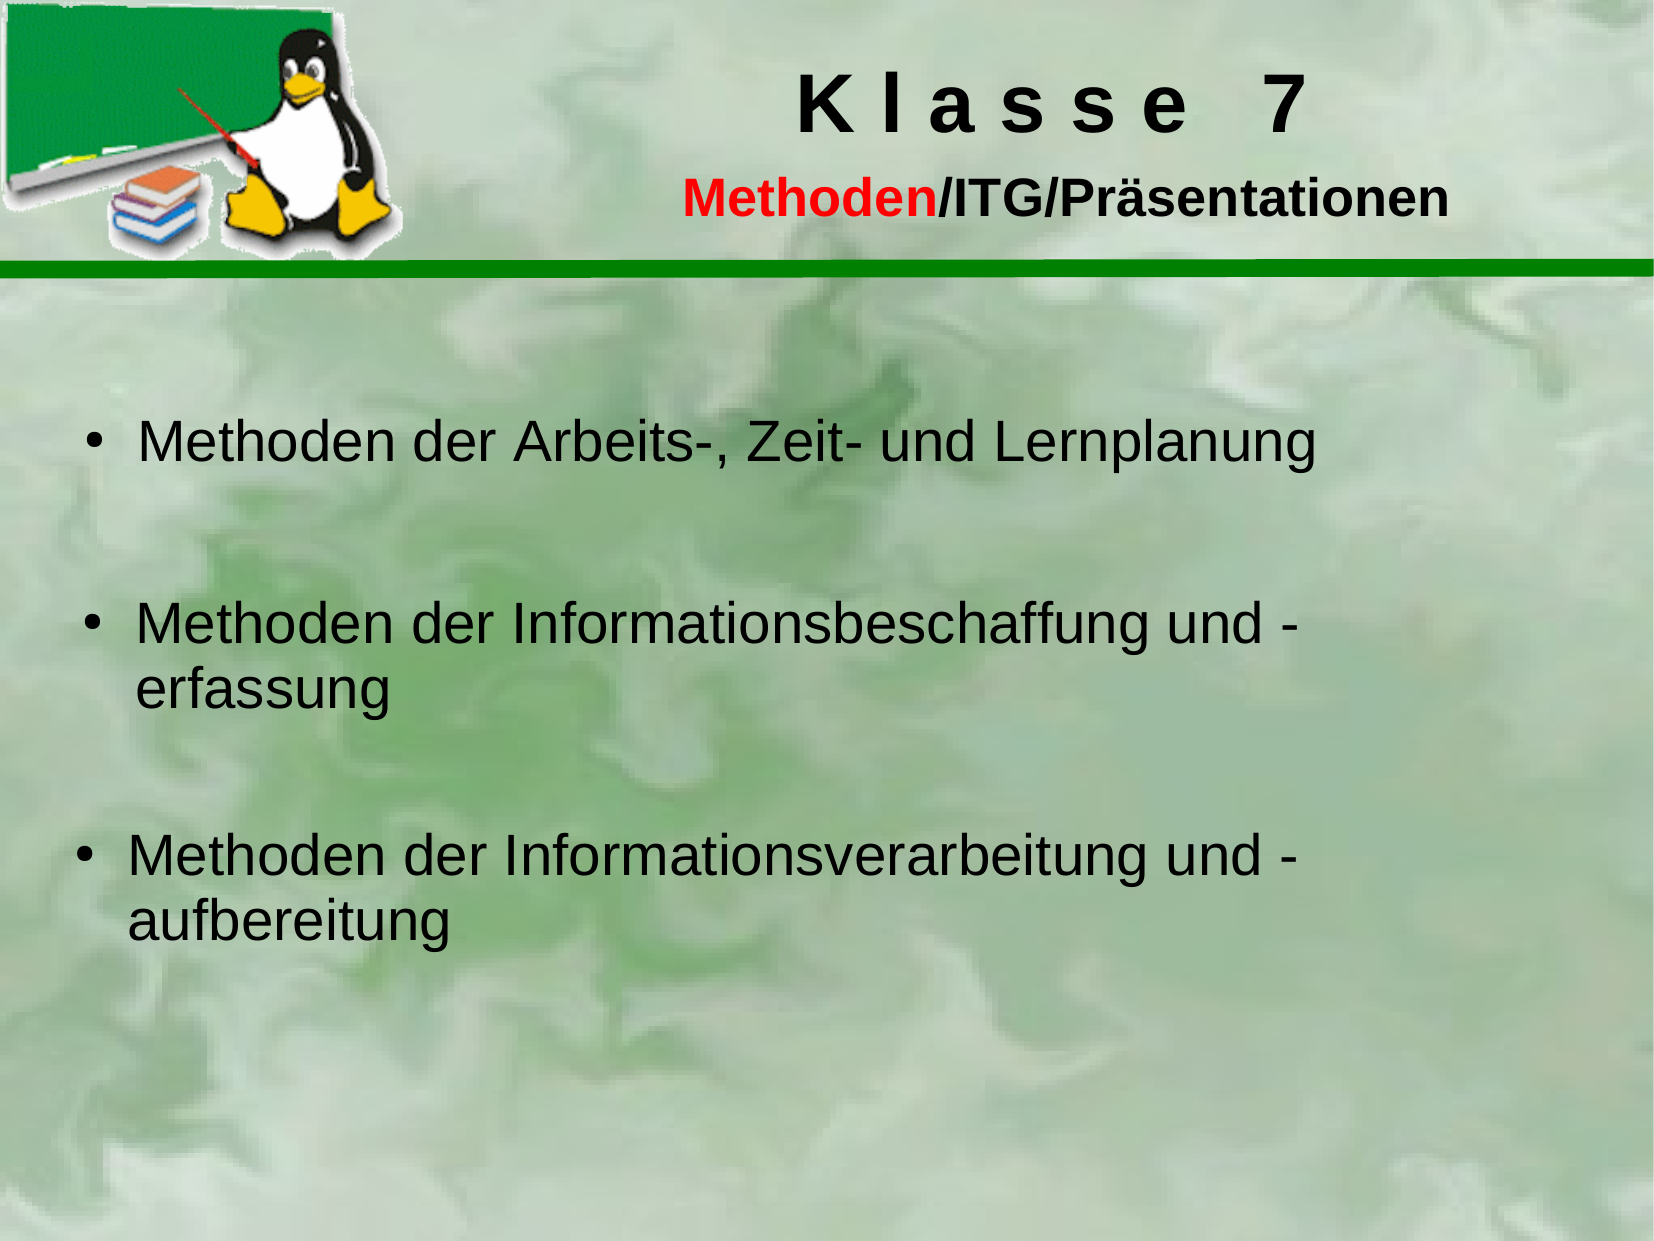

# Klasse 7
Methoden/ITG/Präsentationen
Methoden der Arbeits-, Zeit- und Lernplanung
Methoden der Informationsbeschaffung und -erfassung
Methoden der Informationsverarbeitung und -aufbereitung